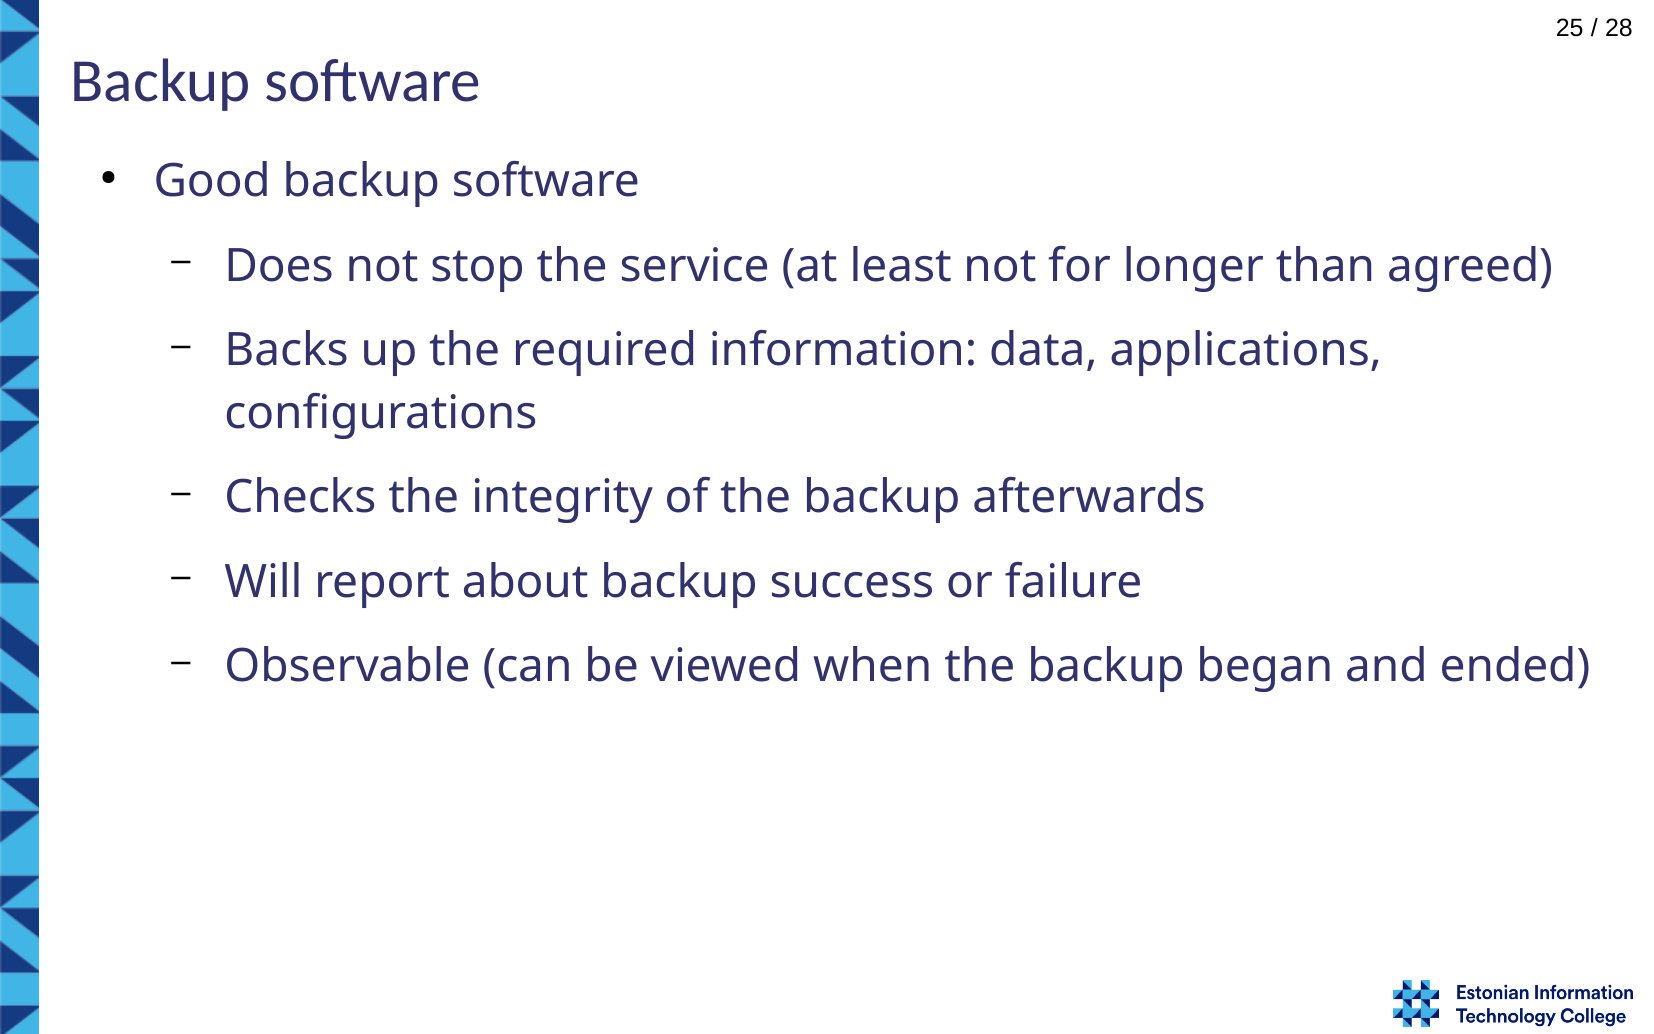

# Backup software
Good backup software
Does not stop the service (at least not for longer than agreed)
Backs up the required information: data, applications, configurations
Checks the integrity of the backup afterwards
Will report about backup success or failure
Observable (can be viewed when the backup began and ended)